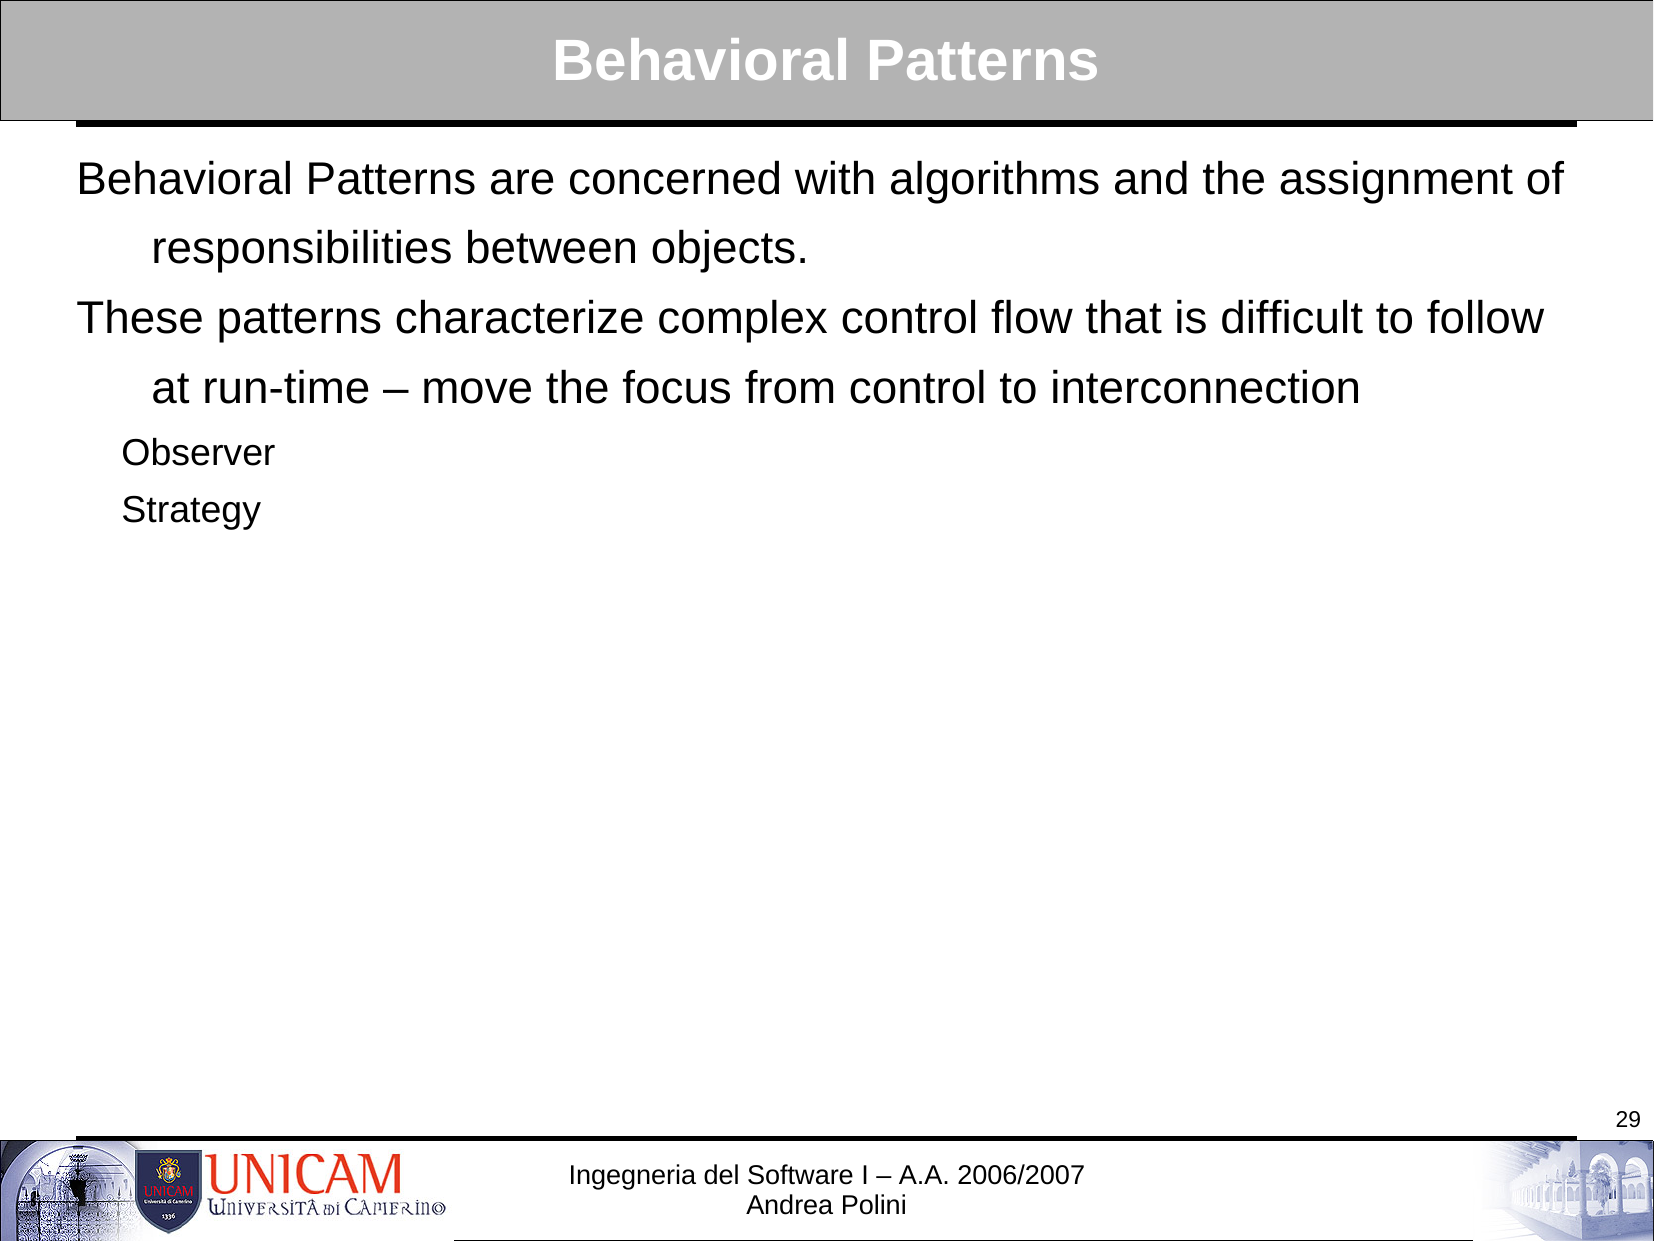

# Behavioral Patterns
Behavioral Patterns are concerned with algorithms and the assignment of responsibilities between objects.
These patterns characterize complex control flow that is difficult to follow at run-time – move the focus from control to interconnection
Observer
Strategy
29